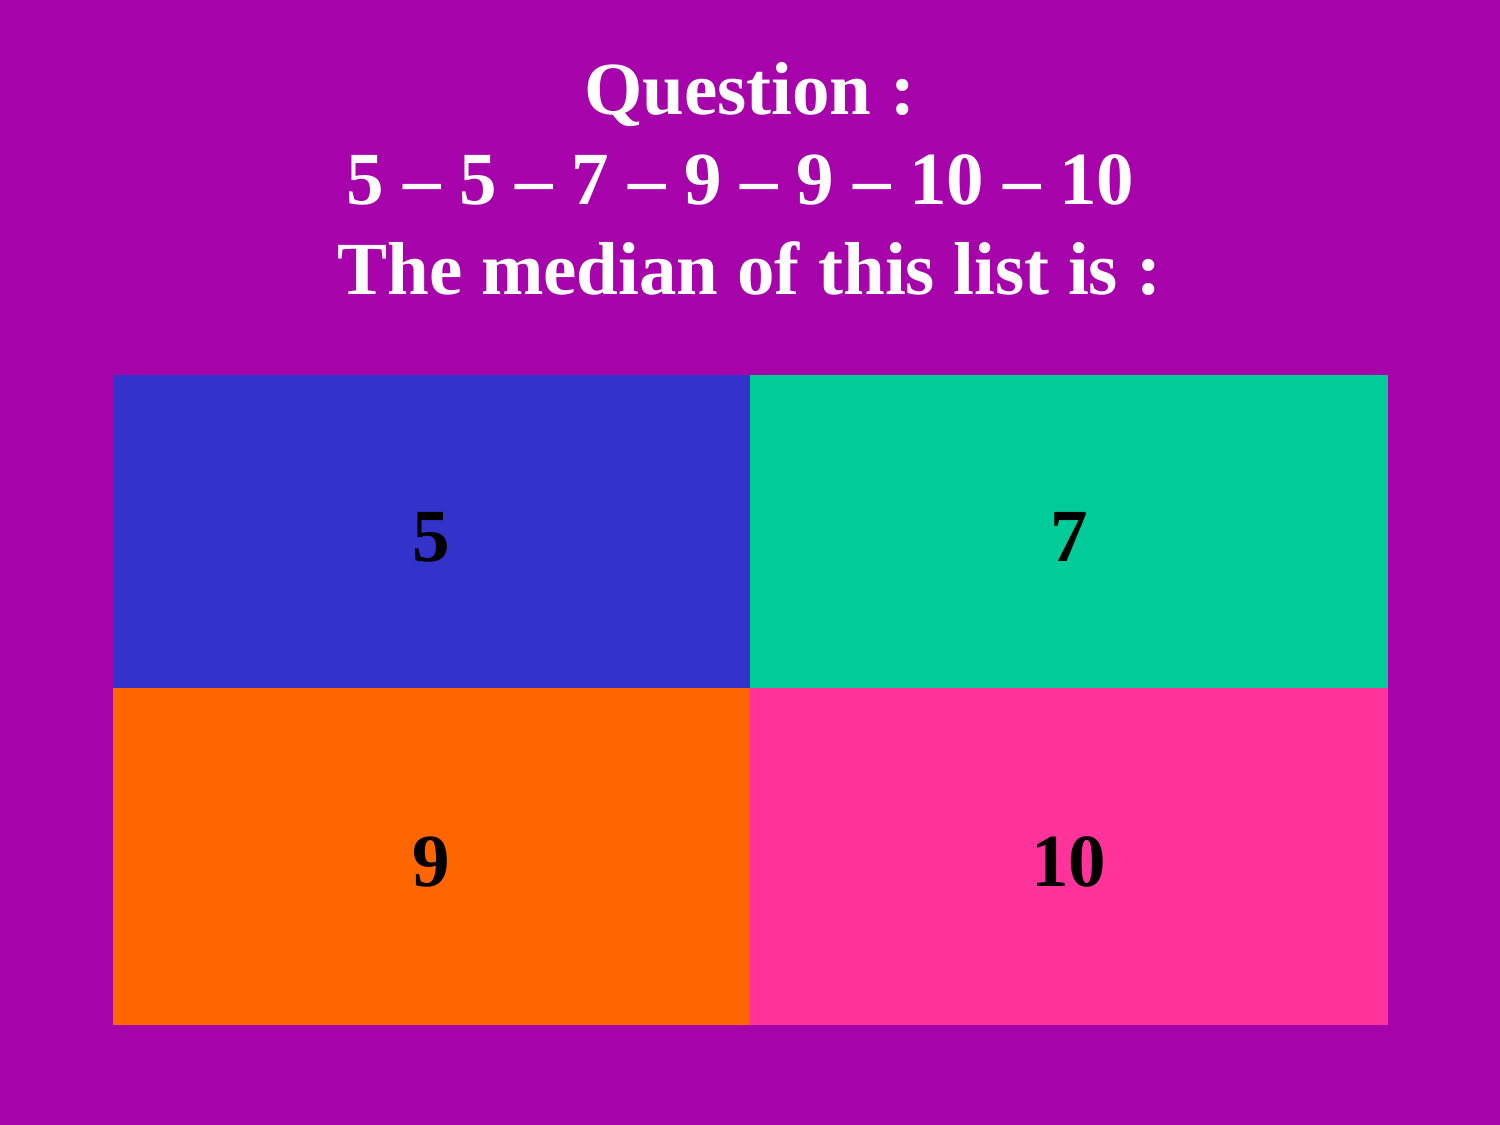

# Question : 5 – 5 – 7 – 9 – 9 – 10 – 10 The median of this list is :
| 5 | 7 |
| --- | --- |
| 9 | 10 |